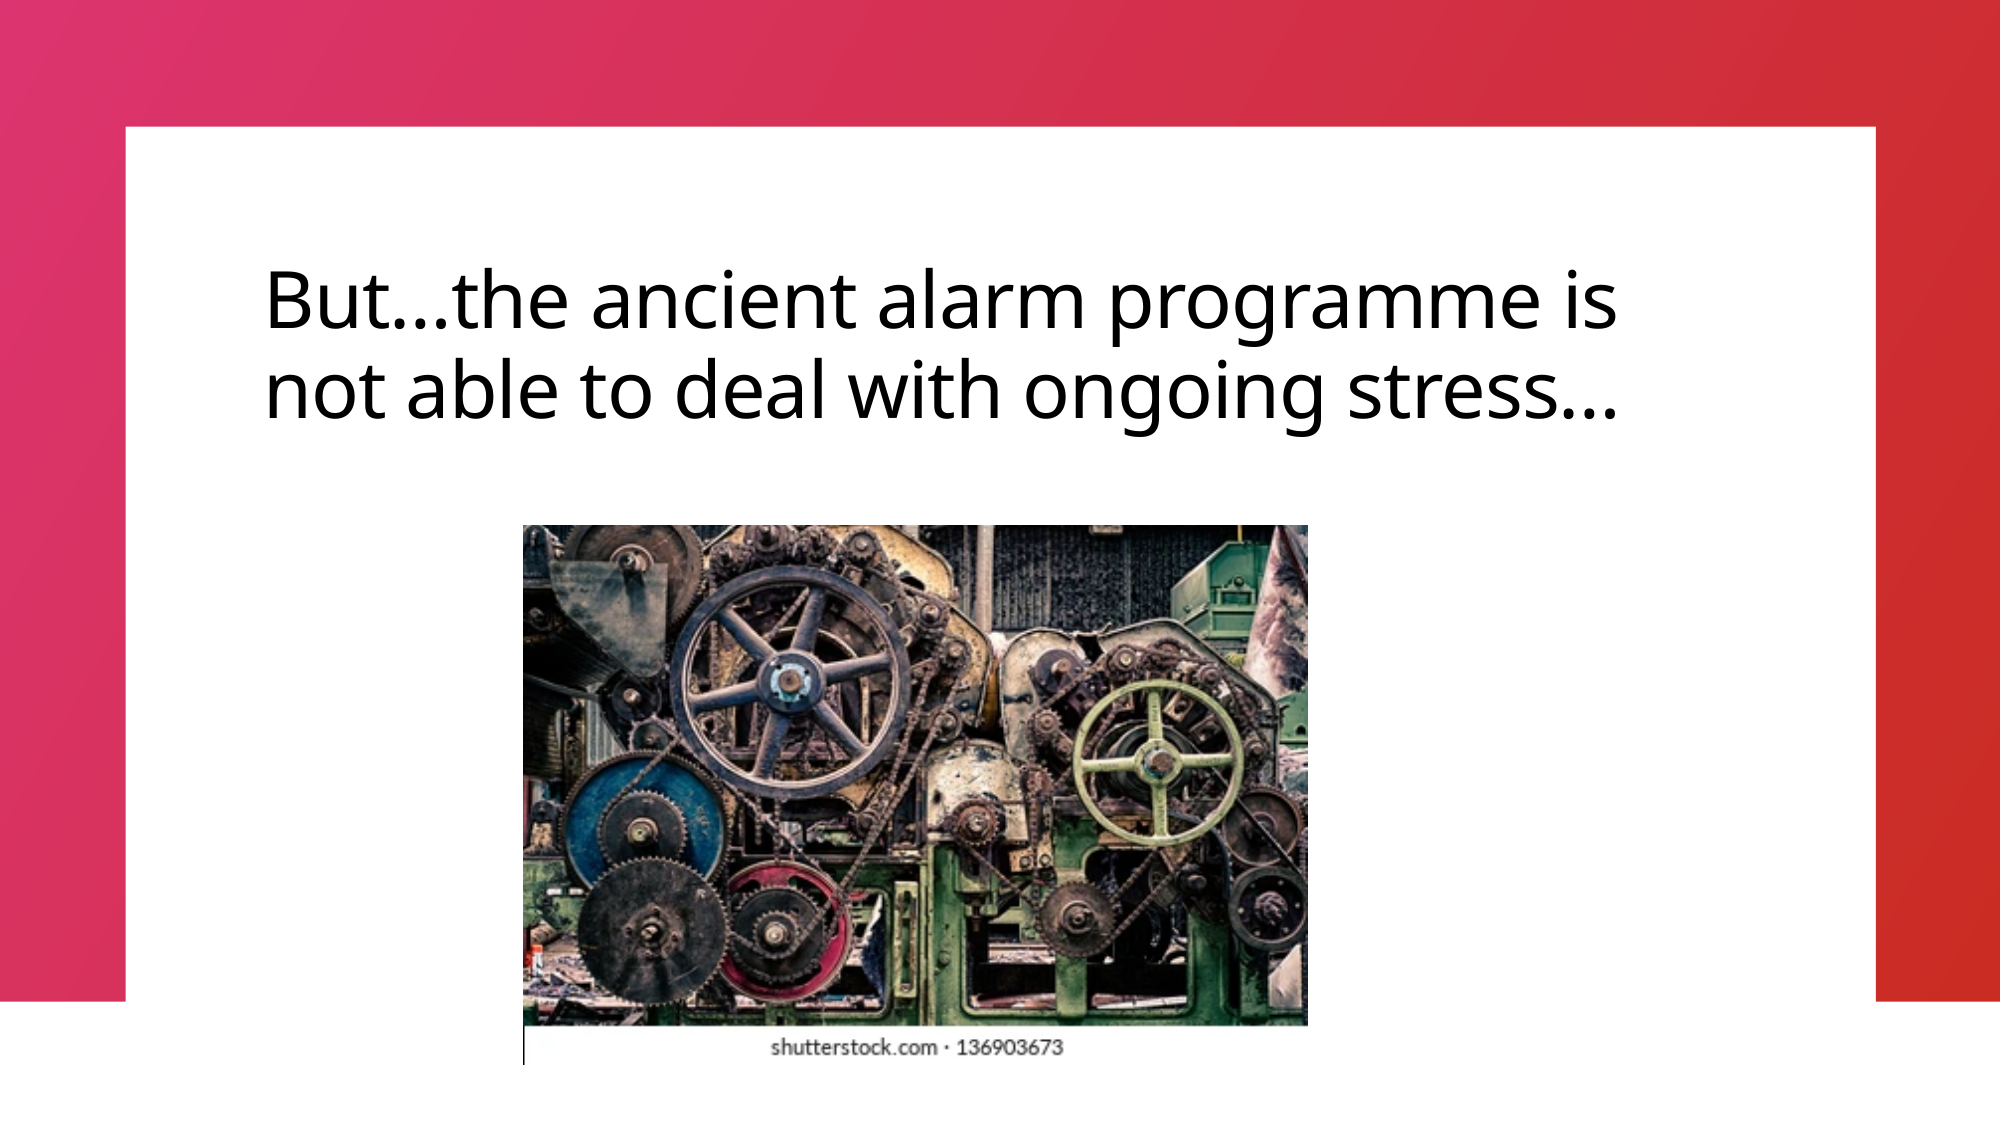

# But…the ancient alarm programme is not able to deal with ongoing stress…